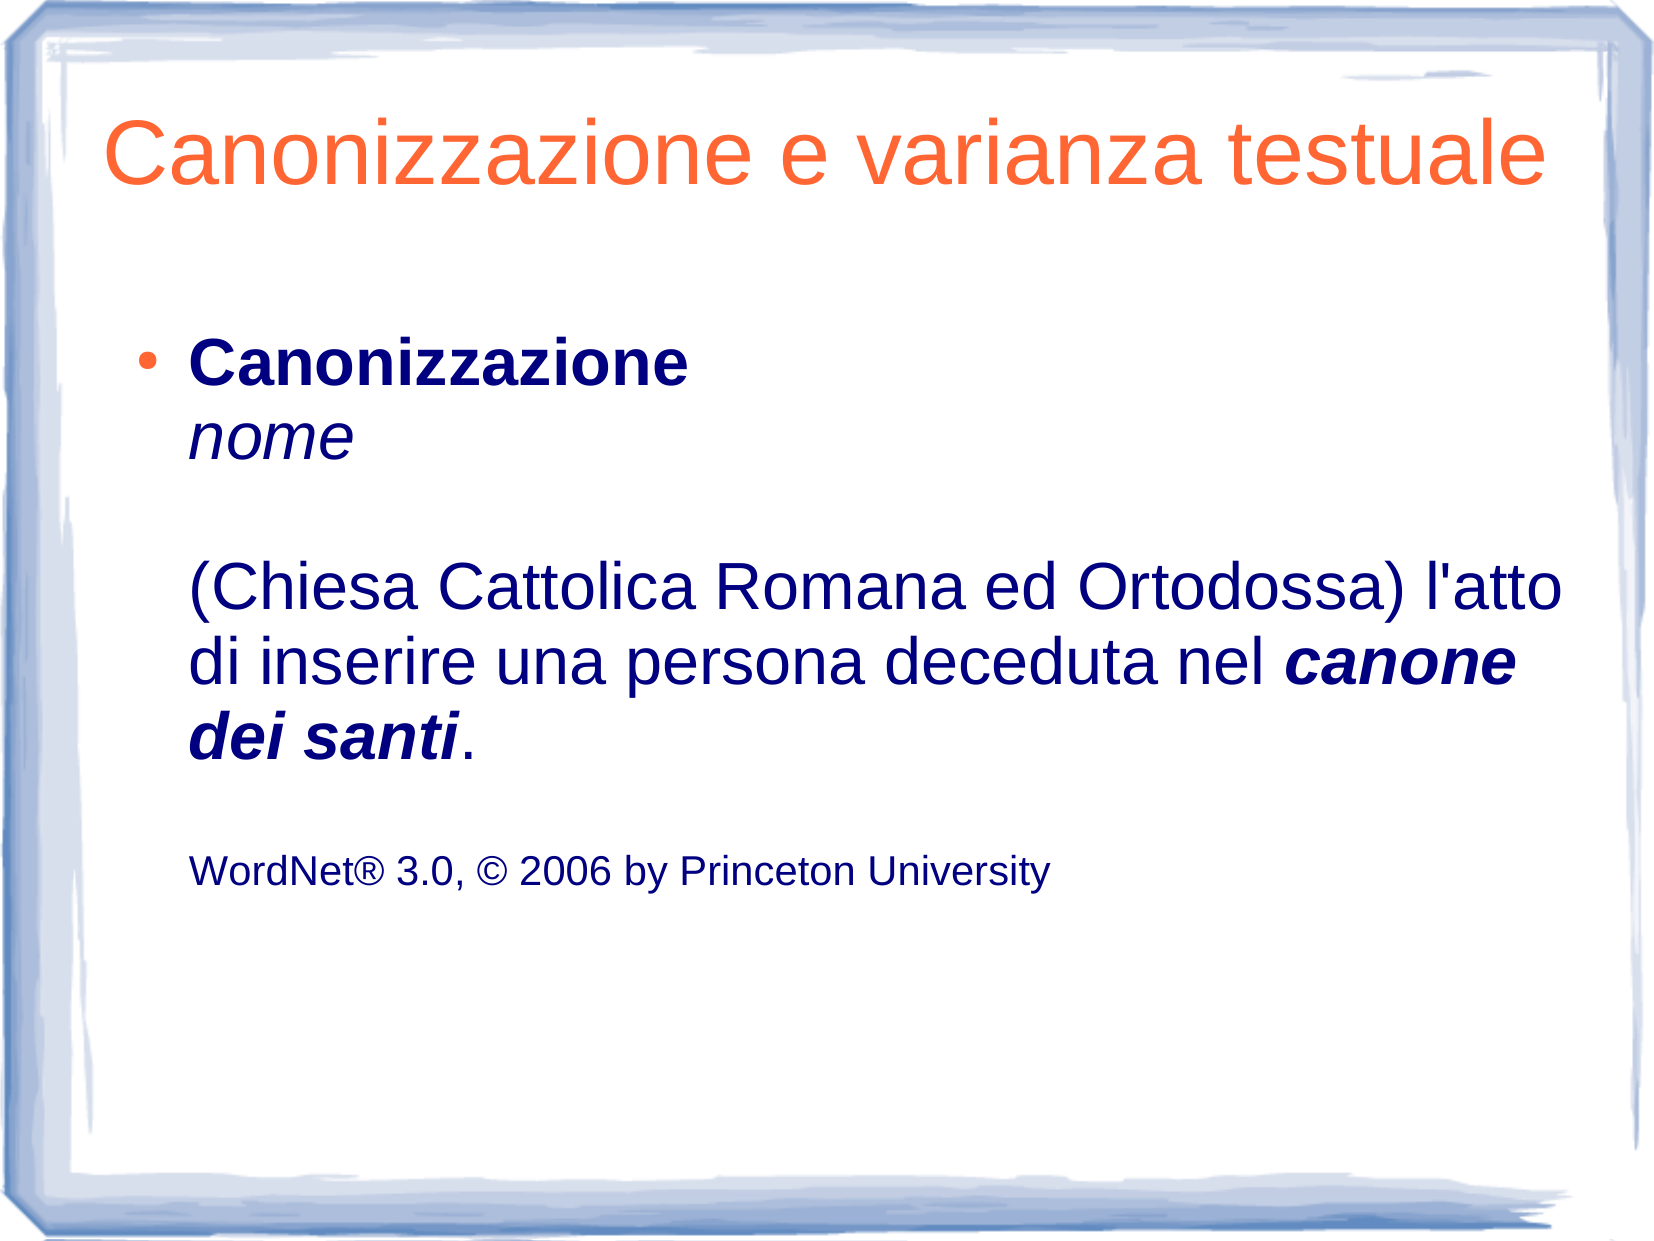

# Canonizzazione e varianza testuale
Canonizzazione
nome
(Chiesa Cattolica Romana ed Ortodossa) l'atto di inserire una persona deceduta nel canone dei santi.
WordNet® 3.0, © 2006 by Princeton University